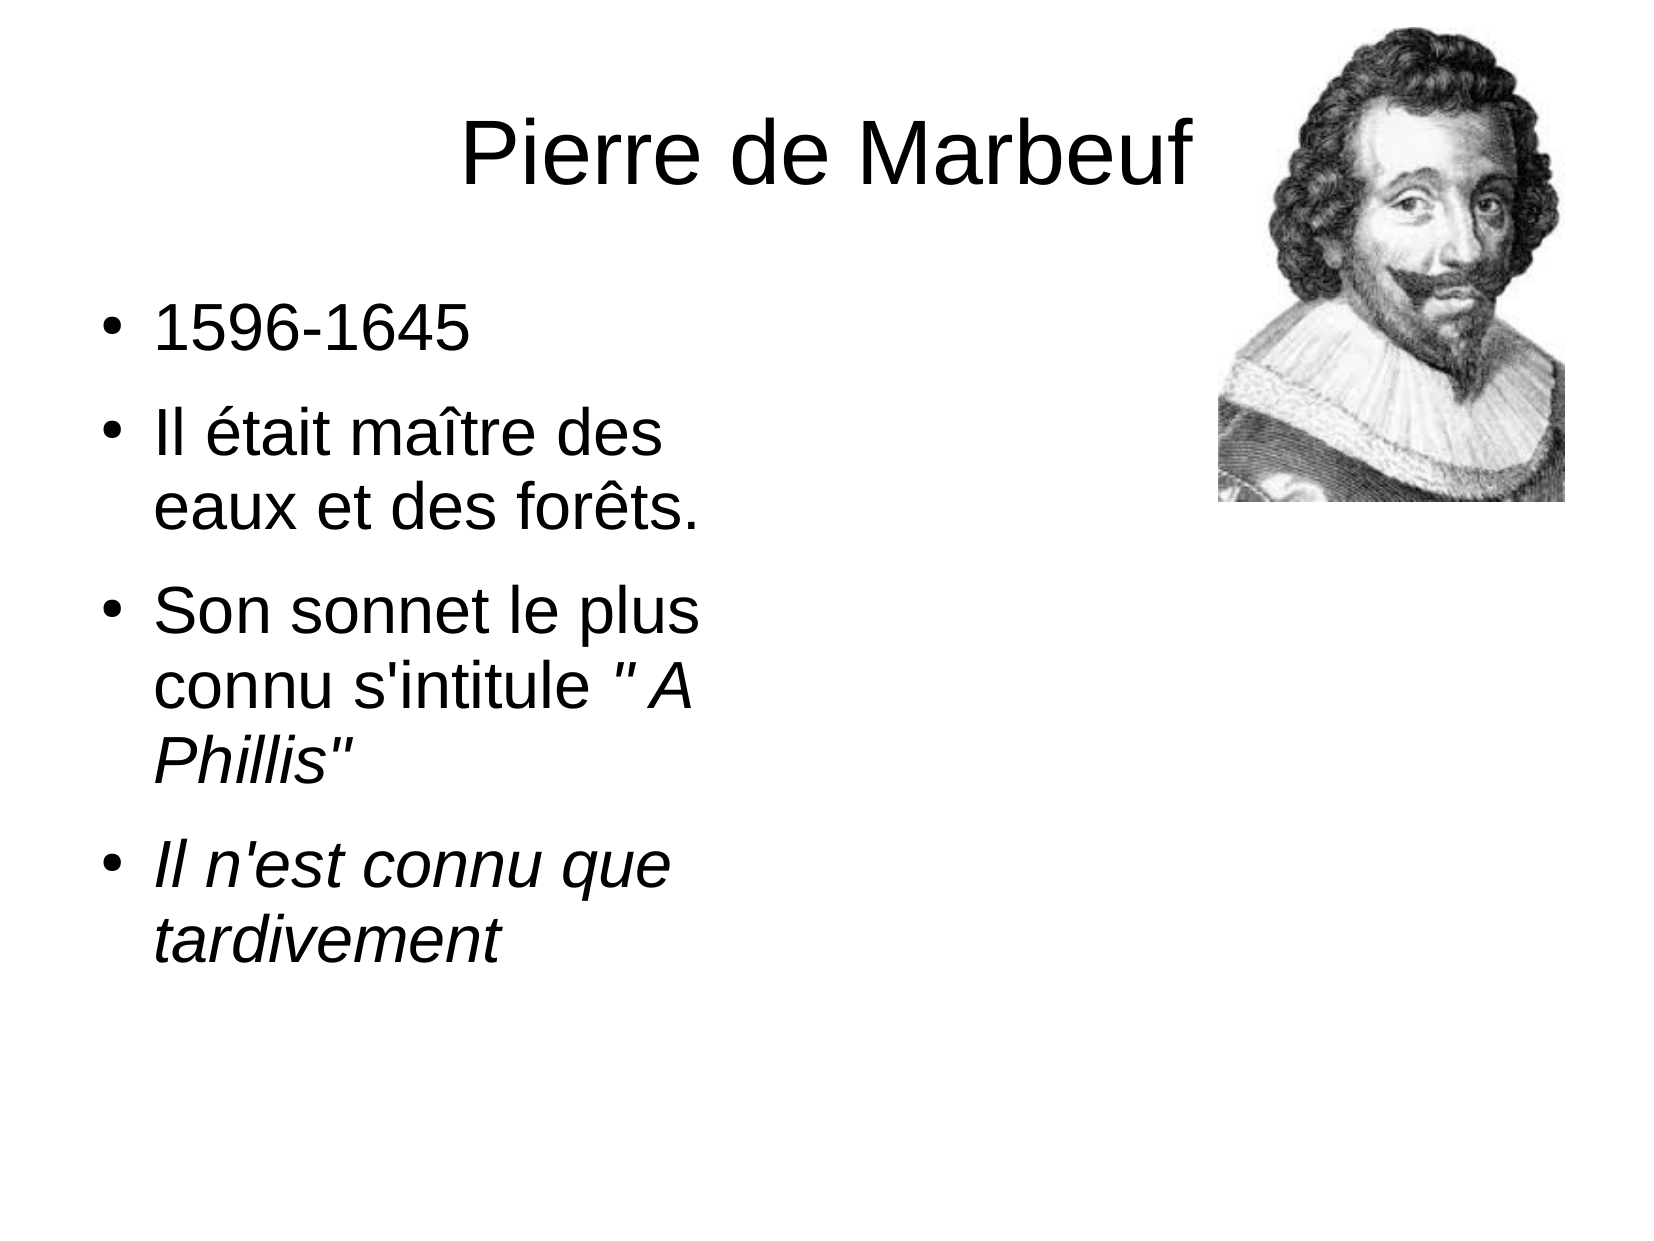

# Pierre de Marbeuf
1596-1645
Il était maître des eaux et des forêts.
Son sonnet le plus connu s'intitule " A Phillis"
Il n'est connu que tardivement